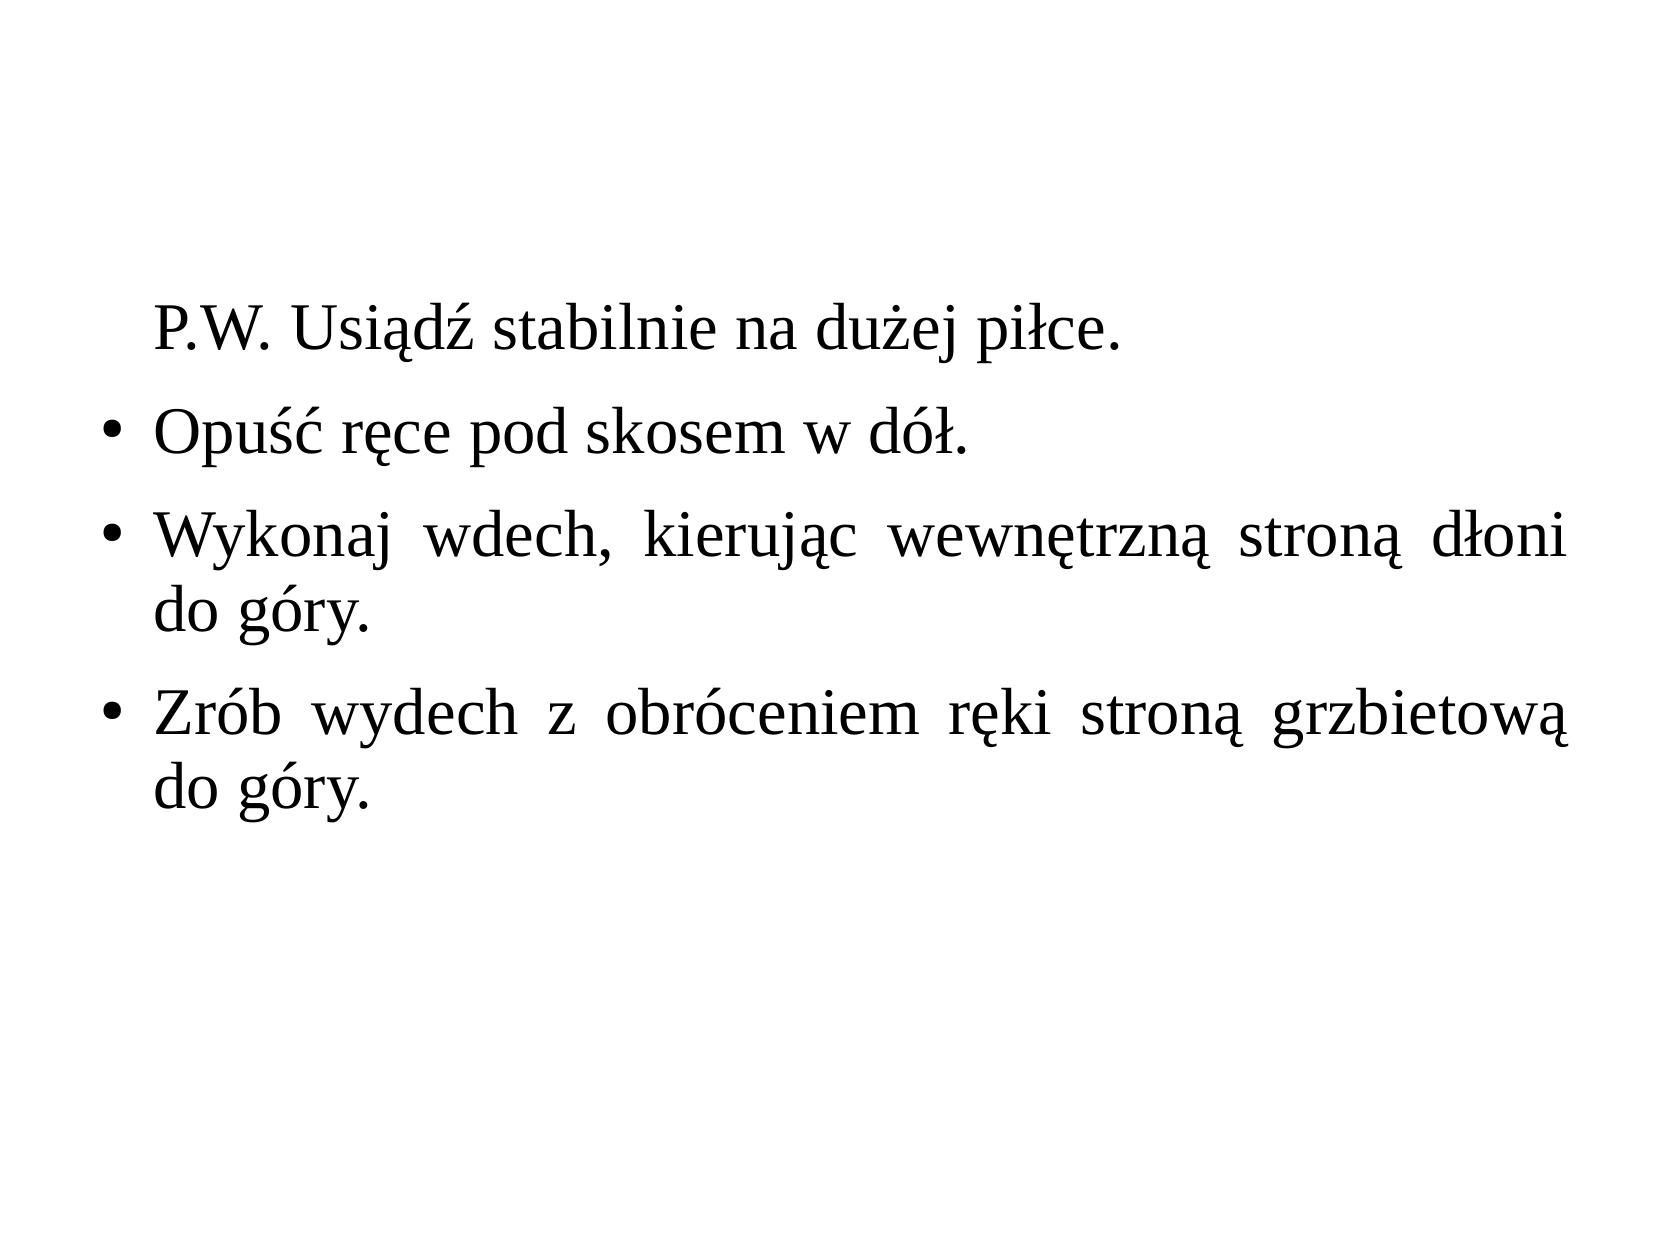

#
P.W. Usiądź stabilnie na dużej piłce.
Opuść ręce pod skosem w dół.
Wykonaj wdech, kierując wewnętrzną stroną dłoni do góry.
Zrób wydech z obróceniem ręki stroną grzbietową do góry.